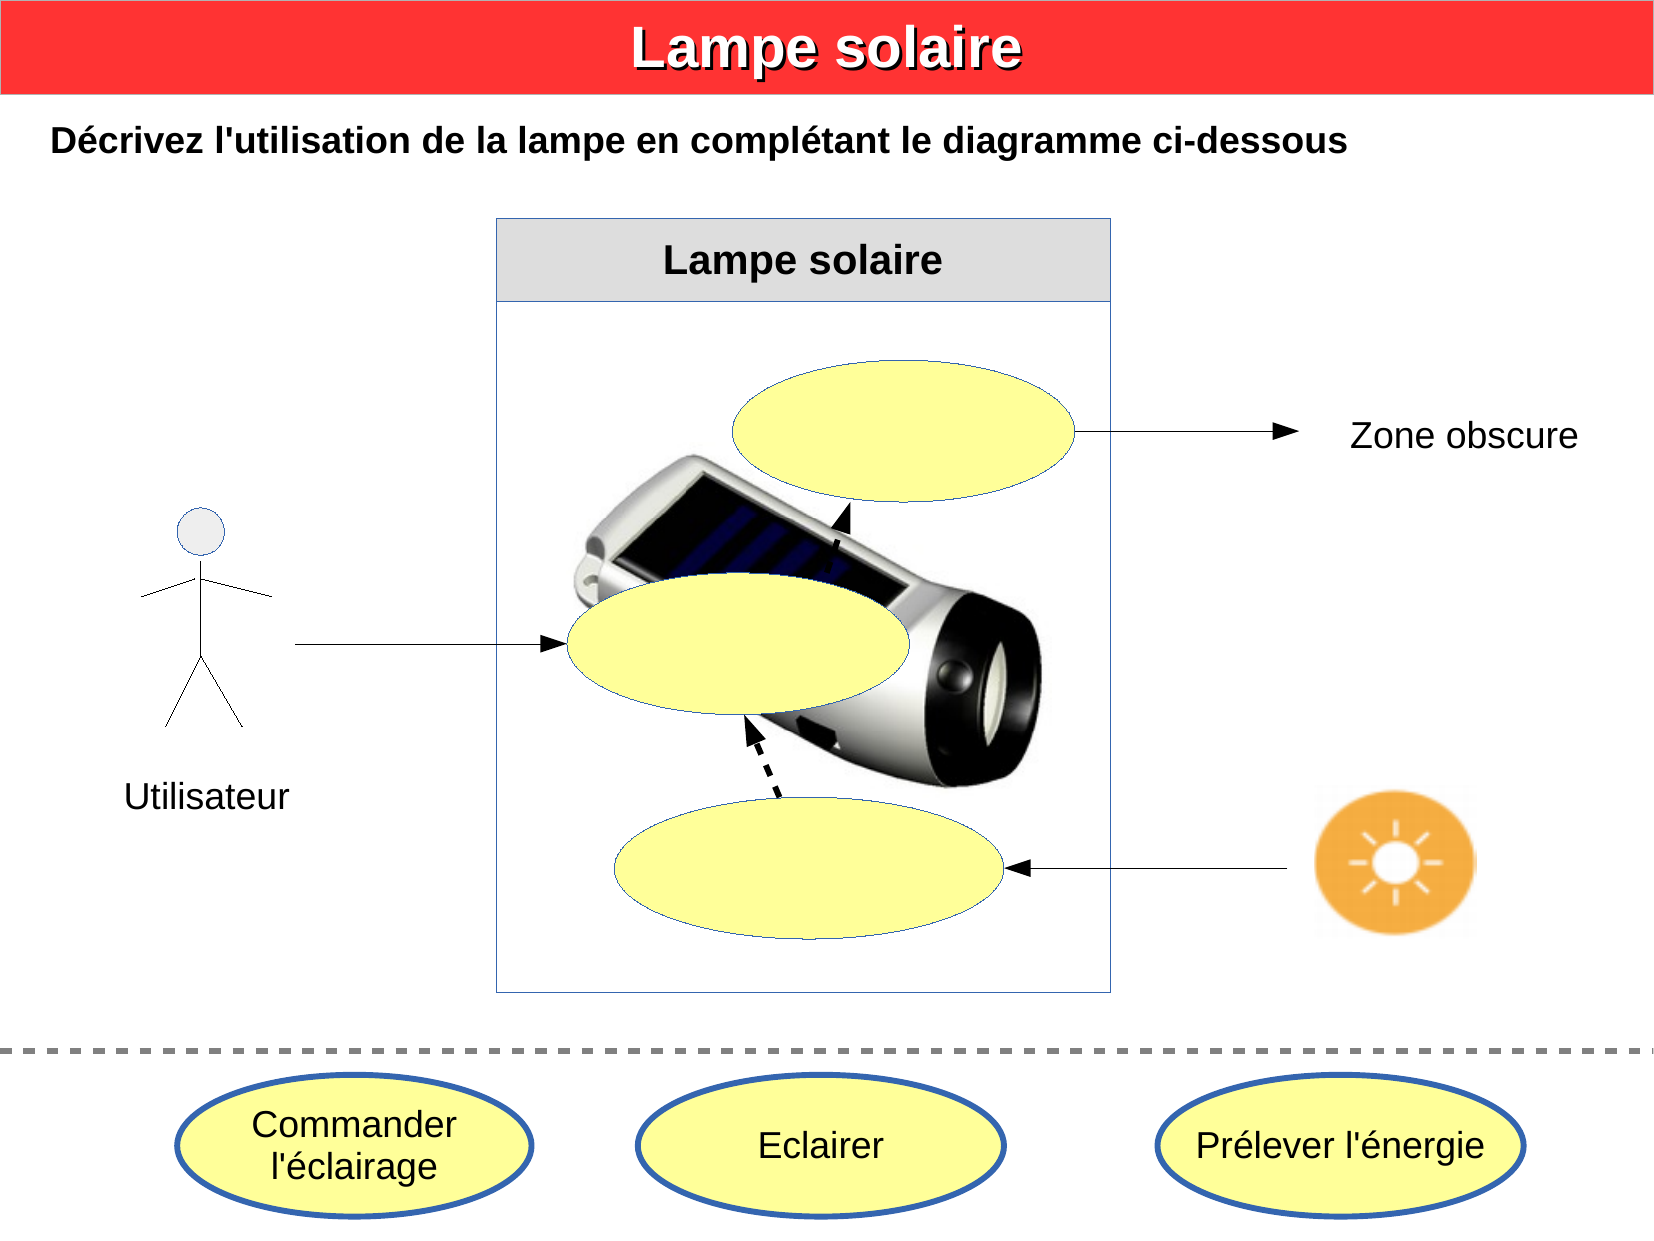

Lampe solaire
Décrivez l'utilisation de la lampe en complétant le diagramme ci-dessous
Lampe solaire
Zone obscure
Utilisateur
Commander
l'éclairage
Eclairer
Prélever l'énergie